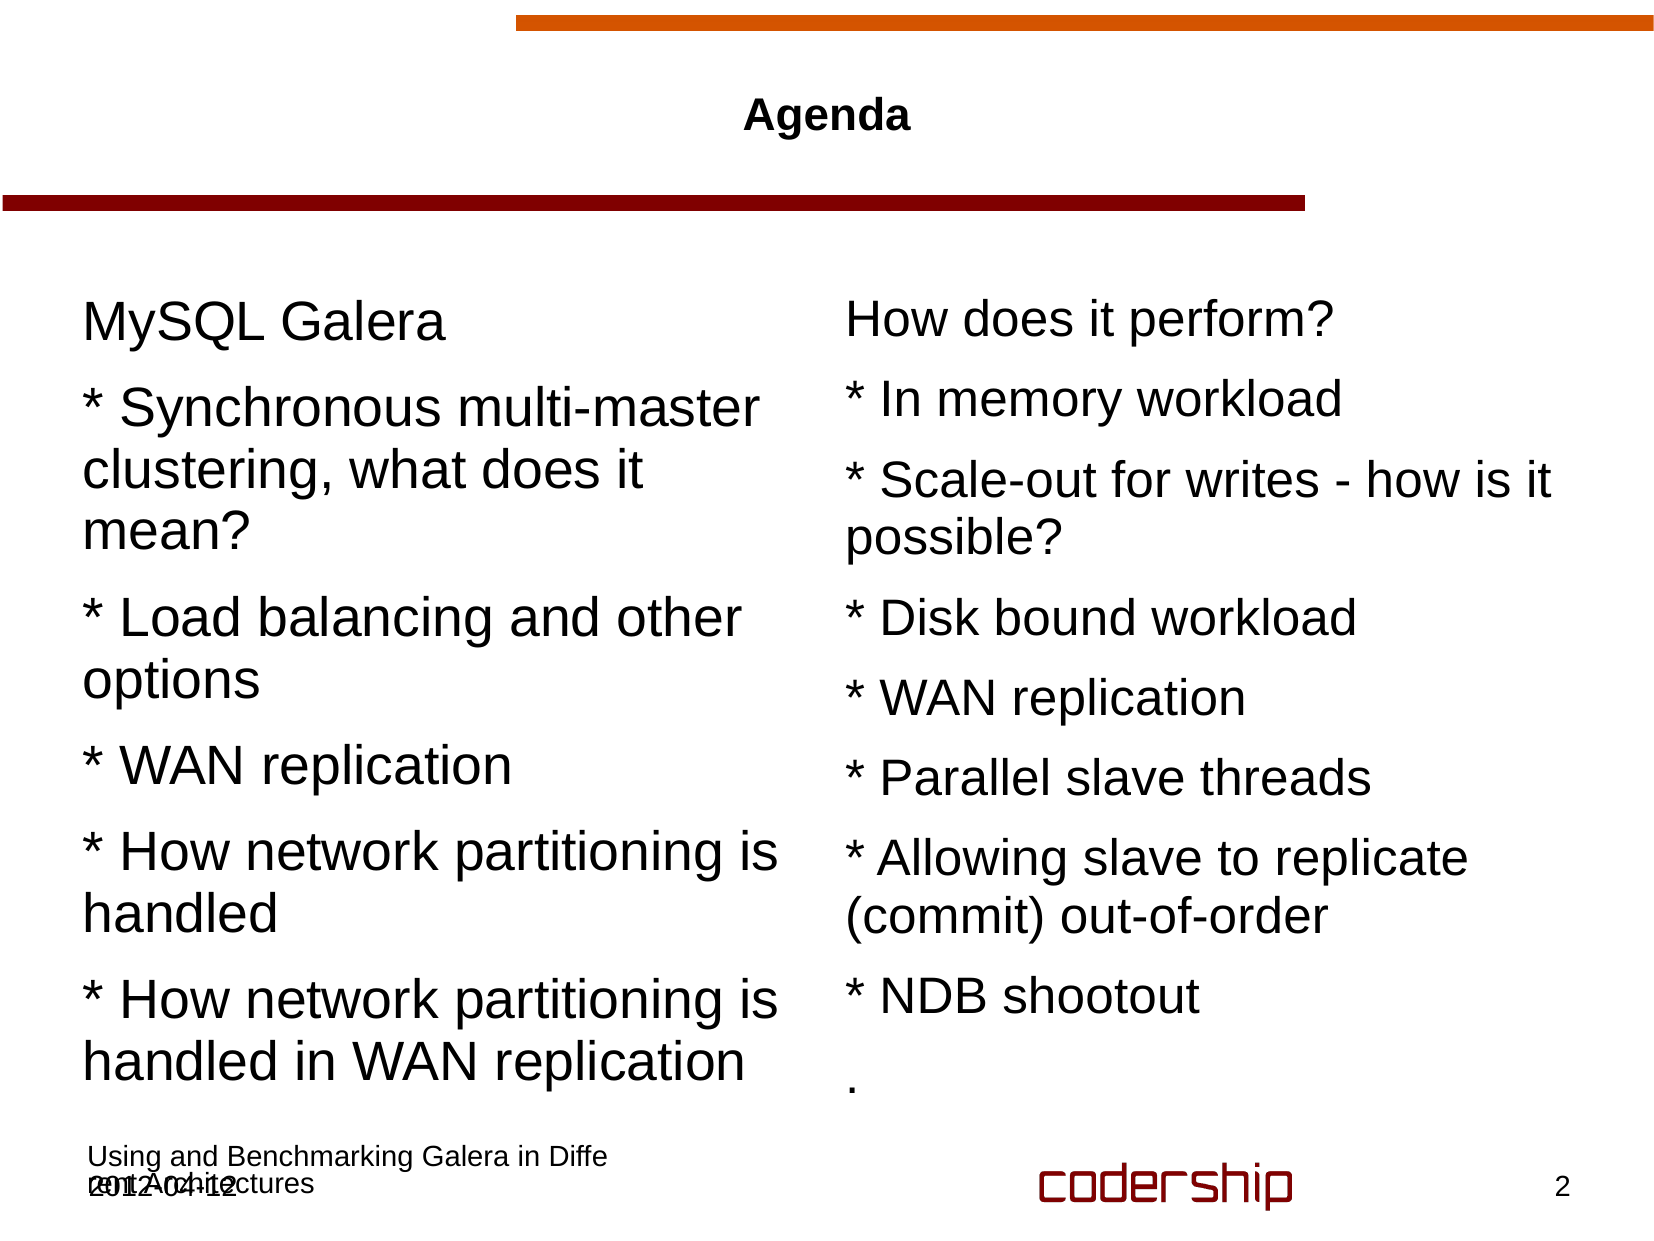

# Agenda
MySQL Galera
* Synchronous multi-master clustering, what does it mean?
* Load balancing and other options
* WAN replication
* How network partitioning is handled
* How network partitioning is handled in WAN replication
How does it perform?
* In memory workload
* Scale-out for writes - how is it possible?
* Disk bound workload
* WAN replication
* Parallel slave threads
* Allowing slave to replicate (commit) out-of-order
* NDB shootout
.
Using and Benchmarking Galera in Different Architectures
2012-04-12
2